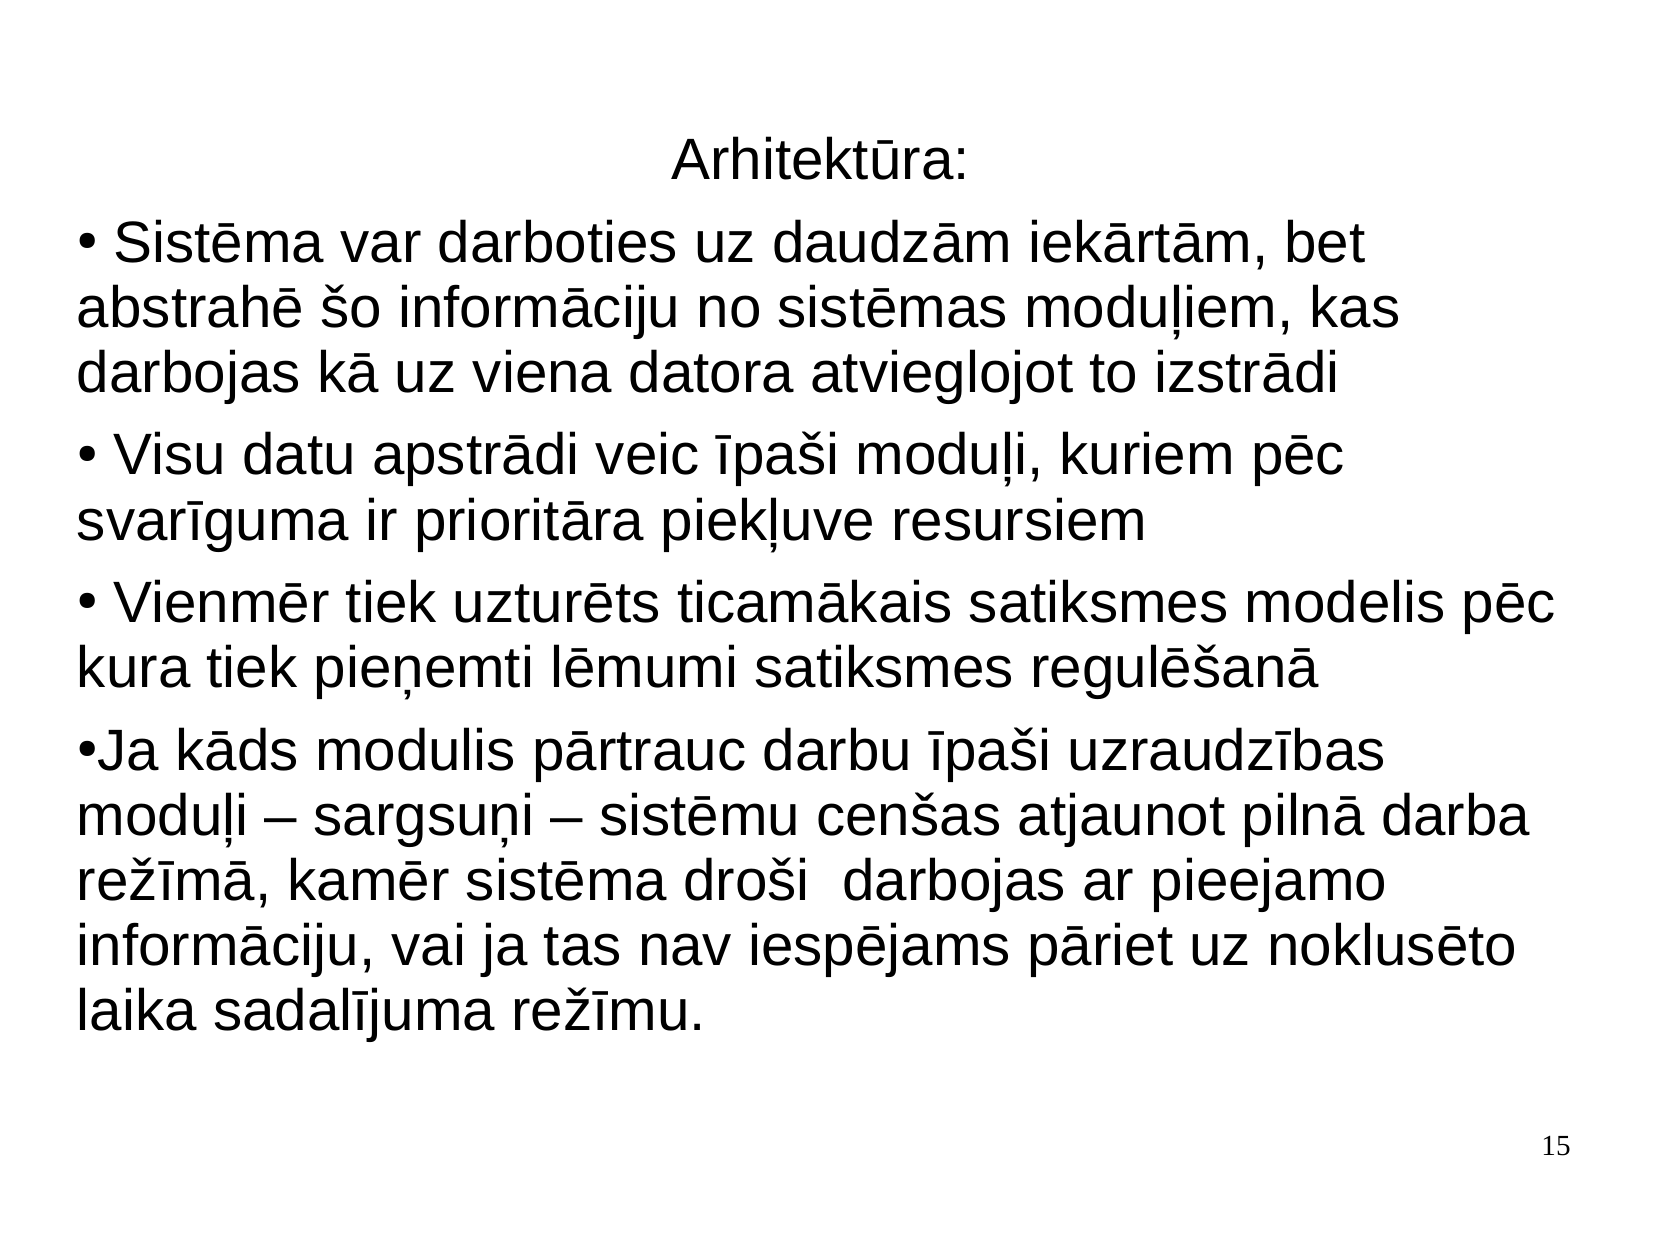

# Arhitektūra:
 Sistēma var darboties uz daudzām iekārtām, bet abstrahē šo informāciju no sistēmas moduļiem, kas darbojas kā uz viena datora atvieglojot to izstrādi
 Visu datu apstrādi veic īpaši moduļi, kuriem pēc svarīguma ir prioritāra piekļuve resursiem
 Vienmēr tiek uzturēts ticamākais satiksmes modelis pēc kura tiek pieņemti lēmumi satiksmes regulēšanā
Ja kāds modulis pārtrauc darbu īpaši uzraudzības moduļi – sargsuņi – sistēmu cenšas atjaunot pilnā darba režīmā, kamēr sistēma droši darbojas ar pieejamo informāciju, vai ja tas nav iespējams pāriet uz noklusēto laika sadalījuma režīmu.
15